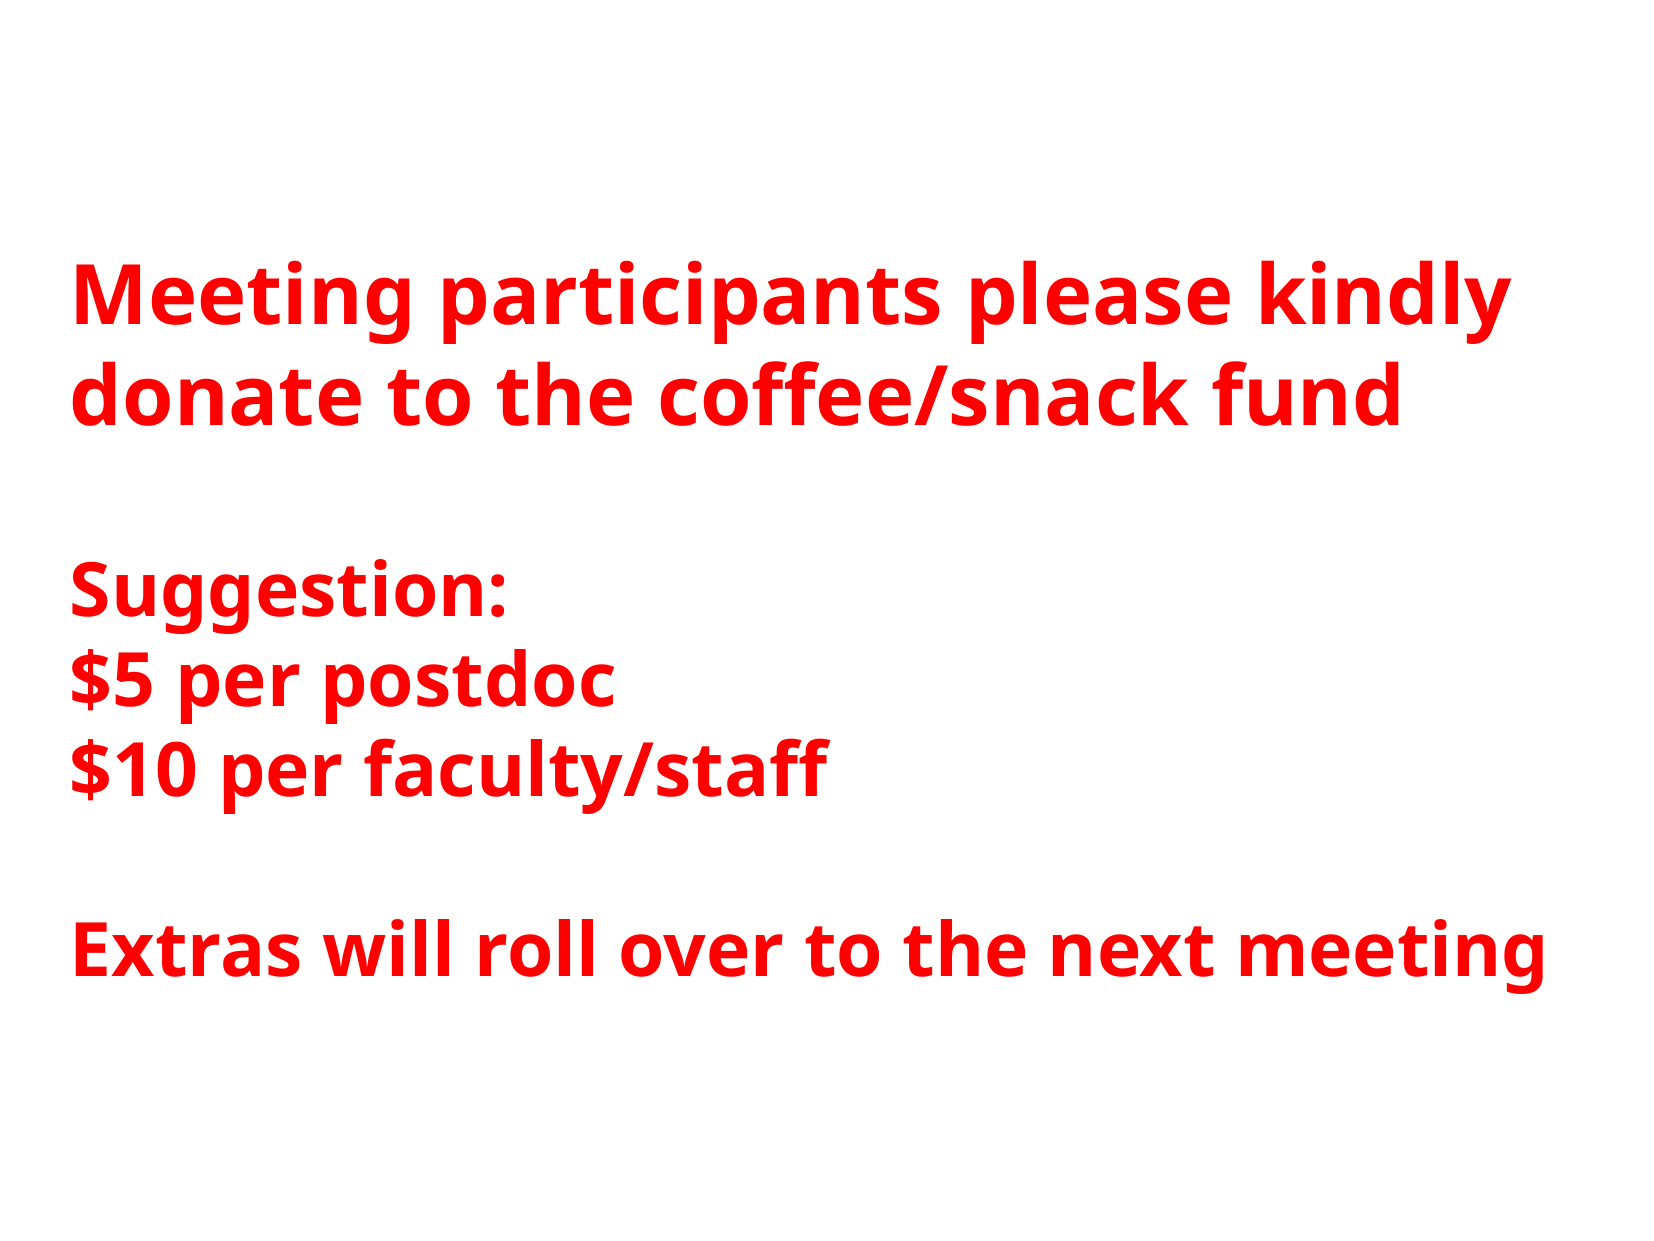

# Meeting participants please kindly donate to the coffee/snack fund Suggestion: $5 per postdoc $10 per faculty/staff Extras will roll over to the next meeting